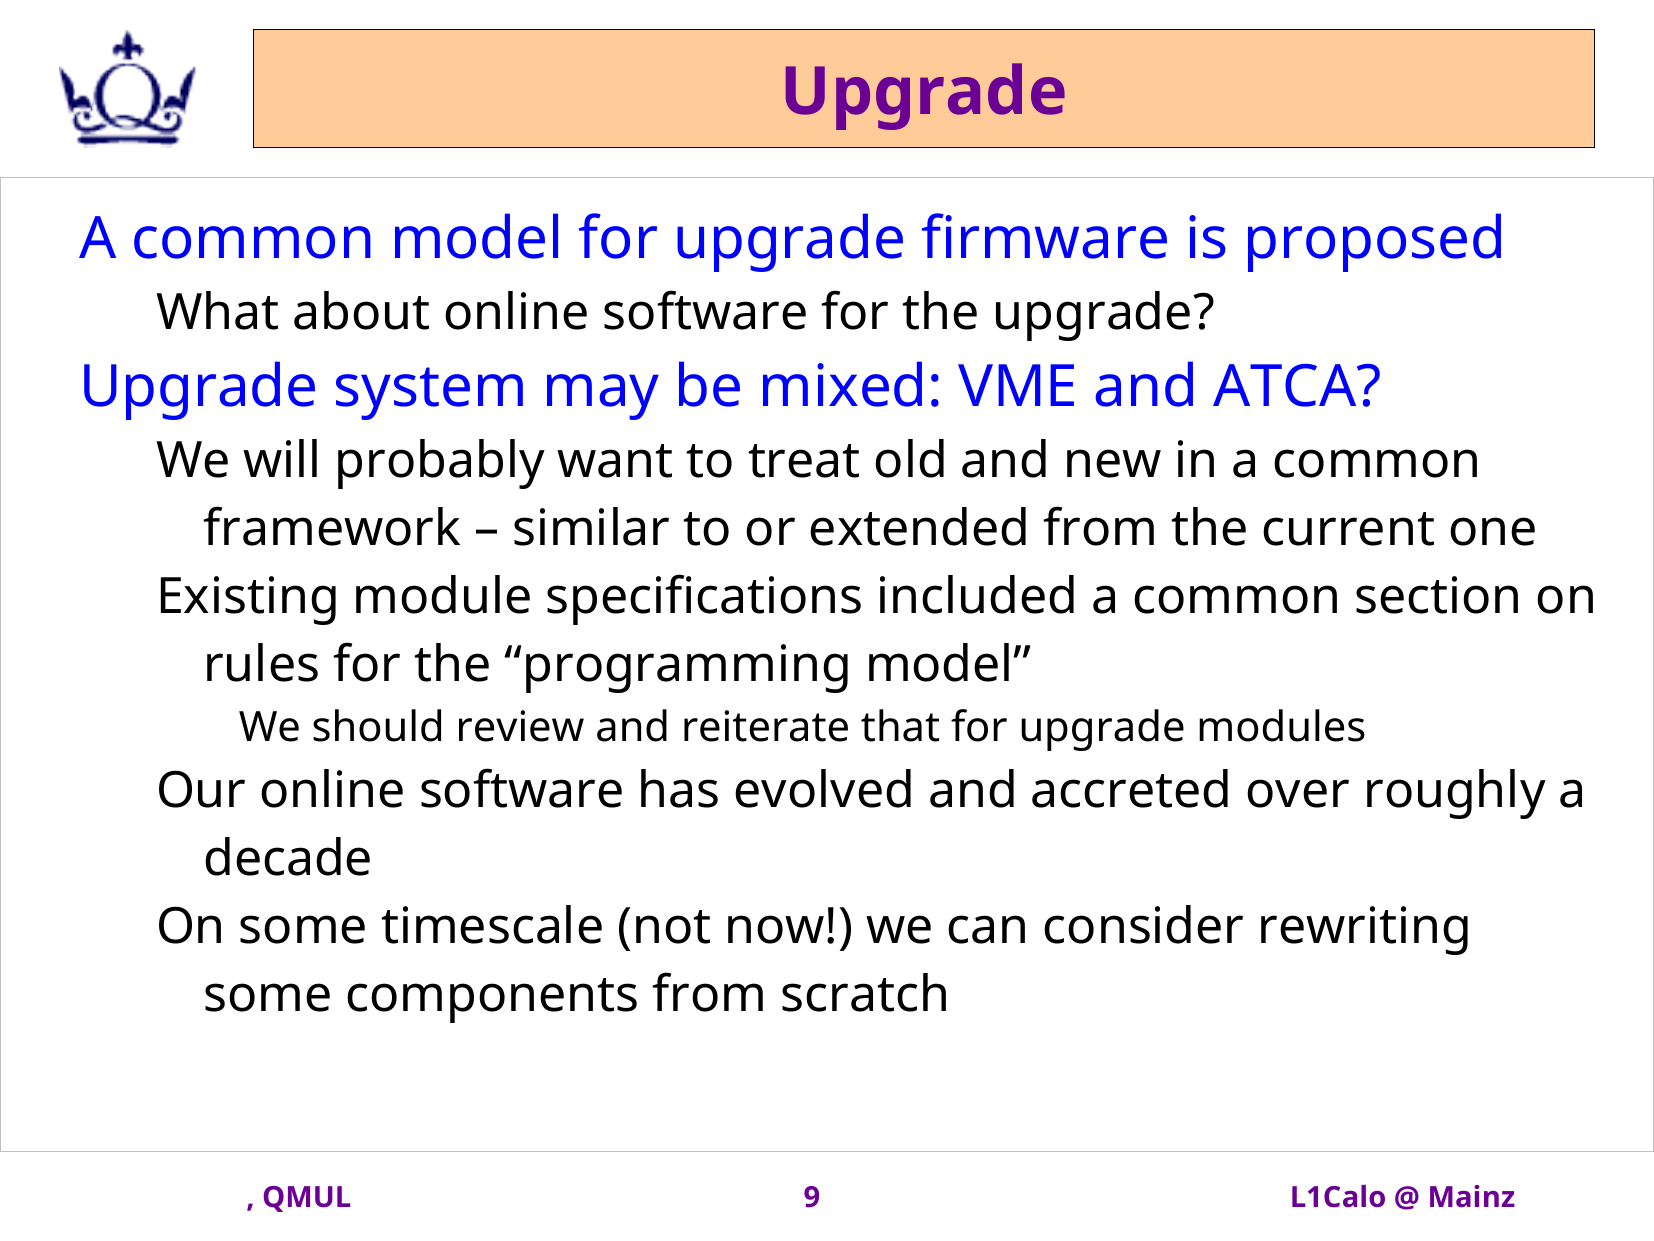

# Upgrade
A common model for upgrade firmware is proposed
What about online software for the upgrade?
Upgrade system may be mixed: VME and ATCA?
We will probably want to treat old and new in a common framework – similar to or extended from the current one
Existing module specifications included a common section on rules for the “programming model”
We should review and reiterate that for upgrade modules
Our online software has evolved and accreted over roughly a decade
On some timescale (not now!) we can consider rewriting some components from scratch